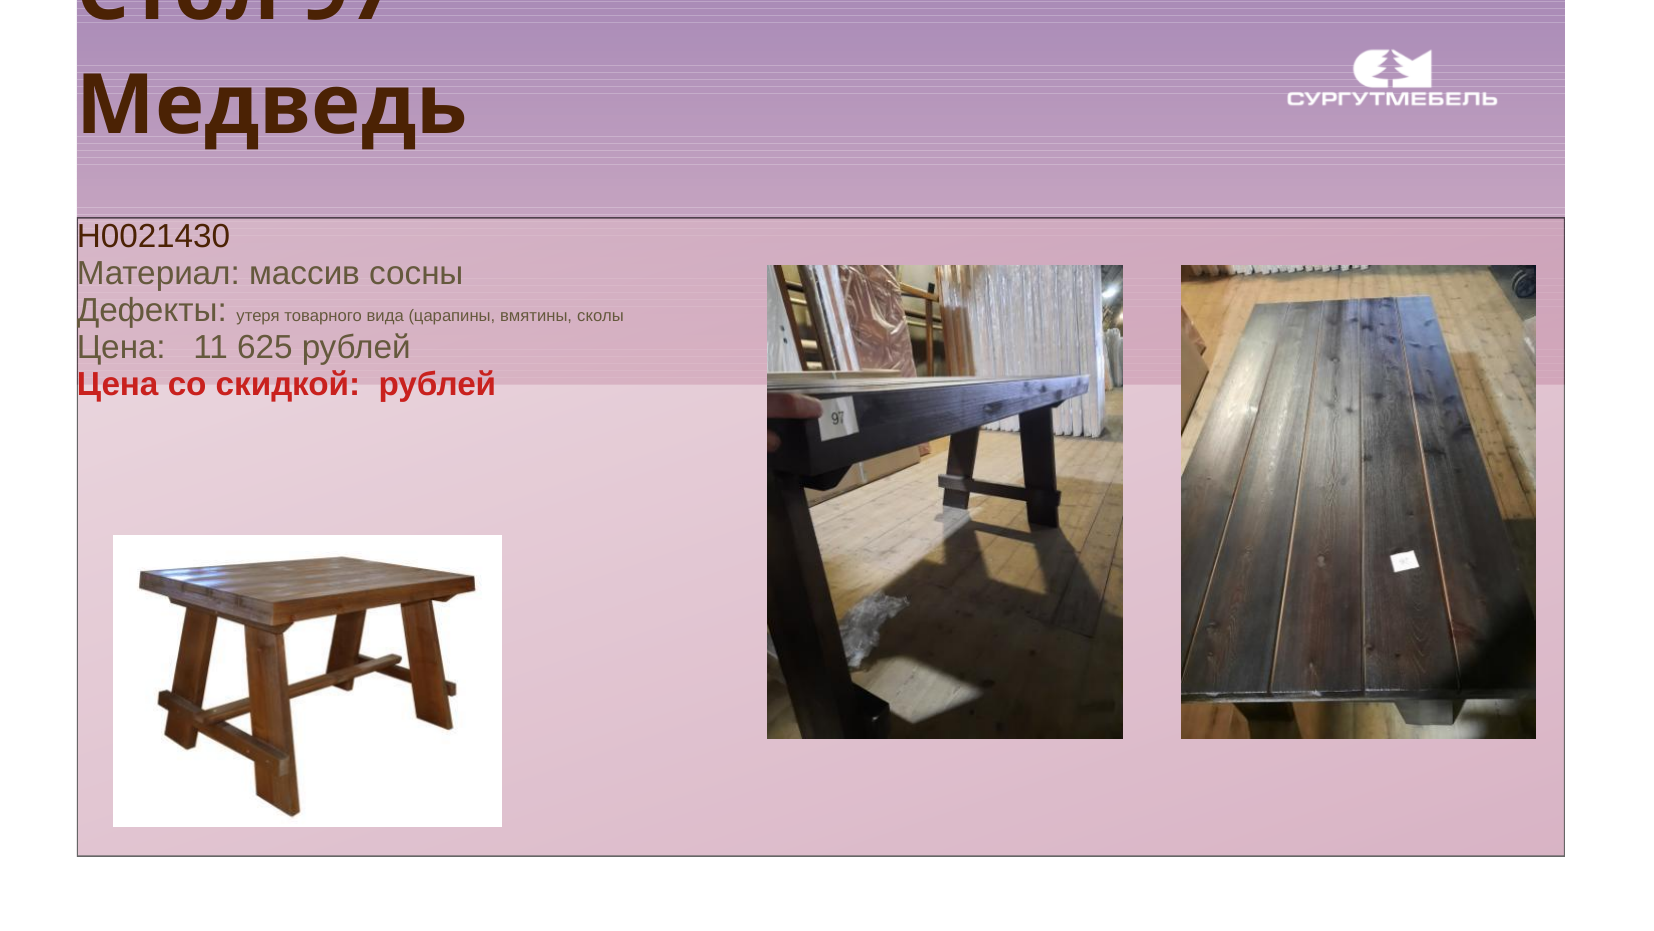

# Стол 97 Медведь
Н0021430
Материал: массив сосны
Дефекты: утеря товарного вида (царапины, вмятины, сколы
Цена: 11 625 рублей
Цена со скидкой: рублей